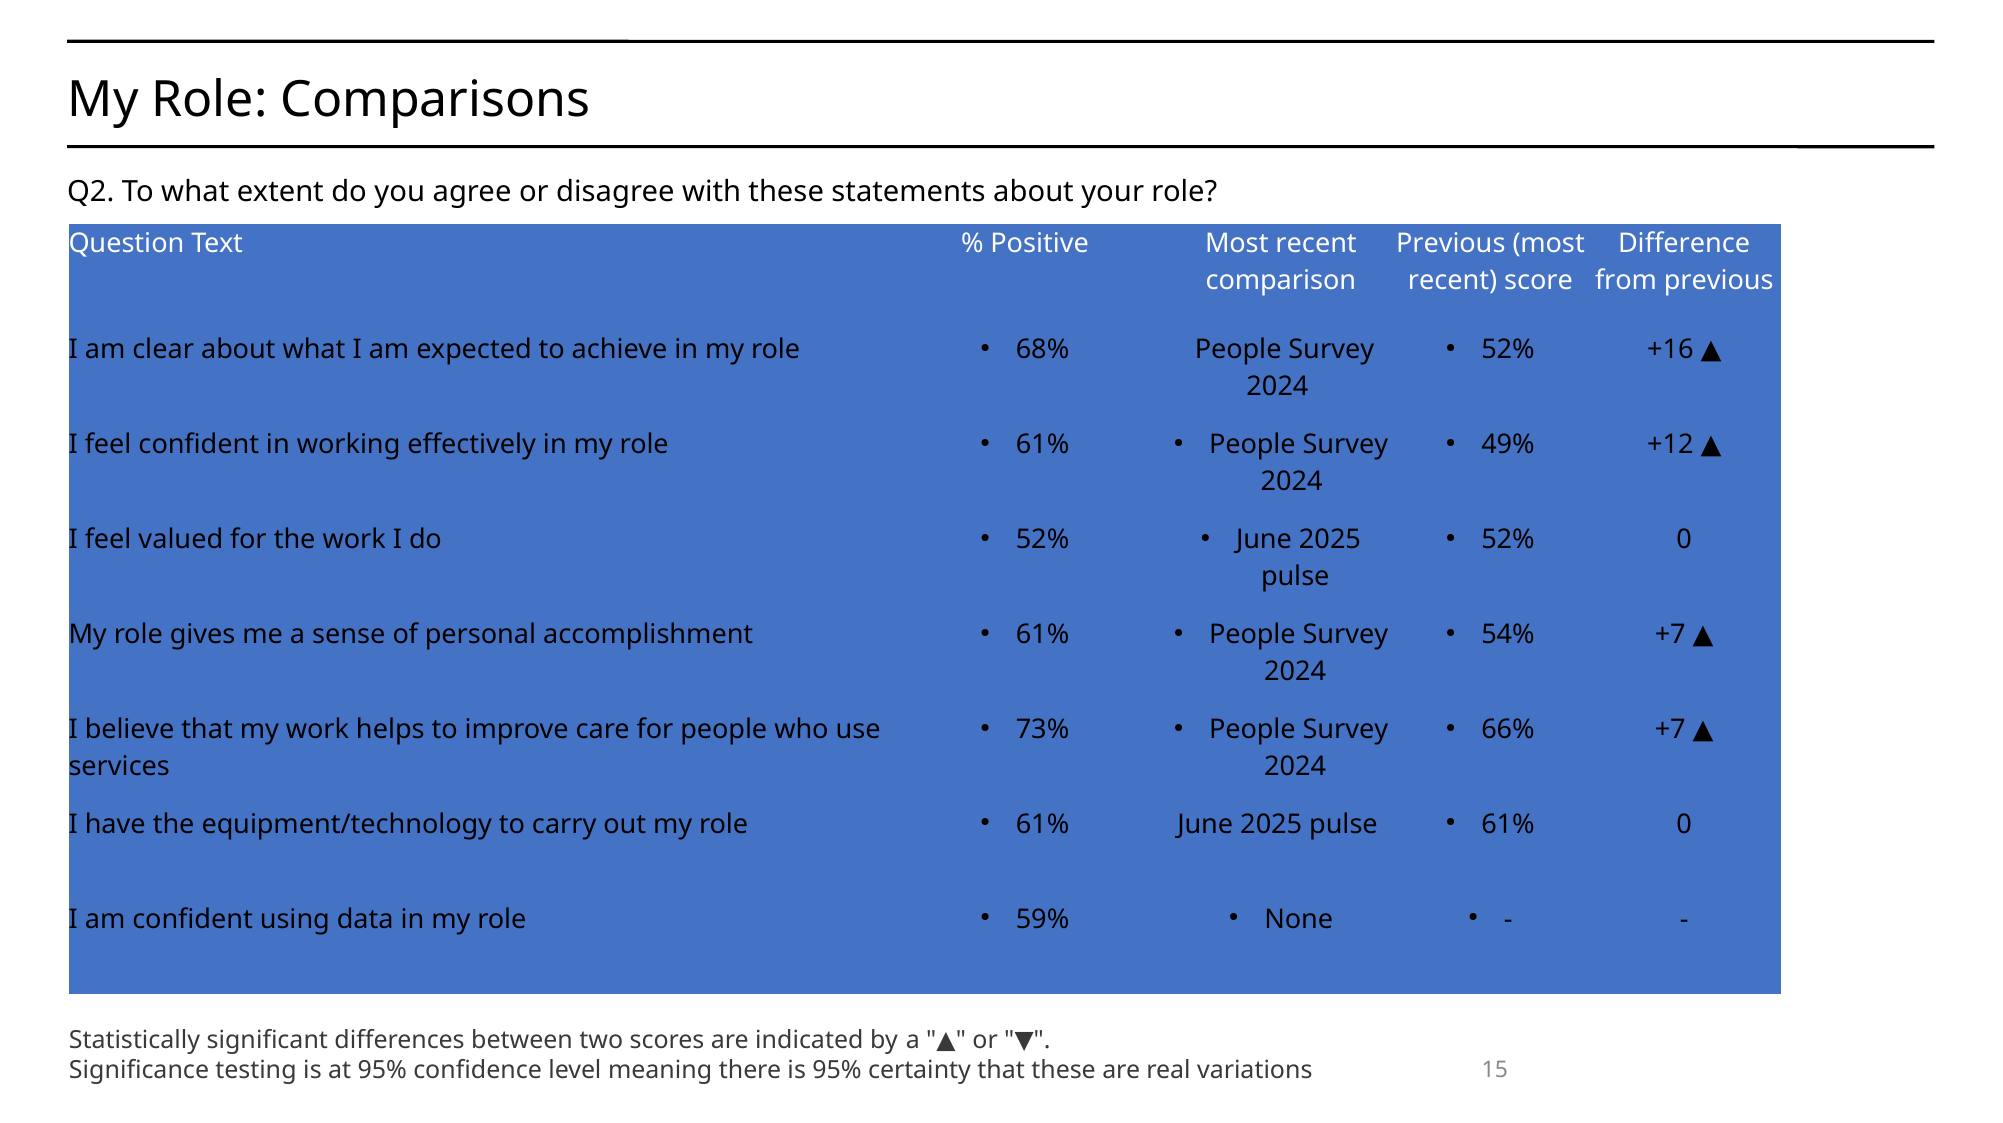

My Role: Comparisons
Q2. To what extent do you agree or disagree with these statements about your role?
| Question Text | % Positive | | Most recent comparison | Previous (most recent) score | Difference from previous |
| --- | --- | --- | --- | --- | --- |
| I am clear about what I am expected to achieve in my role | 68% | | People Survey 2024 | 52% | +16 ▲ |
| I feel confident in working effectively in my role | 61% | | People Survey 2024 | 49% | +12 ▲ |
| I feel valued for the work I do | 52% | | June 2025 pulse | 52% | 0 |
| My role gives me a sense of personal accomplishment | 61% | | People Survey 2024 | 54% | +7 ▲ |
| I believe that my work helps to improve care for people who use services | 73% | | People Survey 2024 | 66% | +7 ▲ |
| I have the equipment/technology to carry out my role | 61% | | June 2025 pulse | 61% | 0 |
| I am confident using data in my role | 59% | | None | - | - |
Statistically significant differences between two scores are indicated by a "▲" or "▼".
Significance testing is at 95% confidence level meaning there is 95% certainty that these are real variations
6